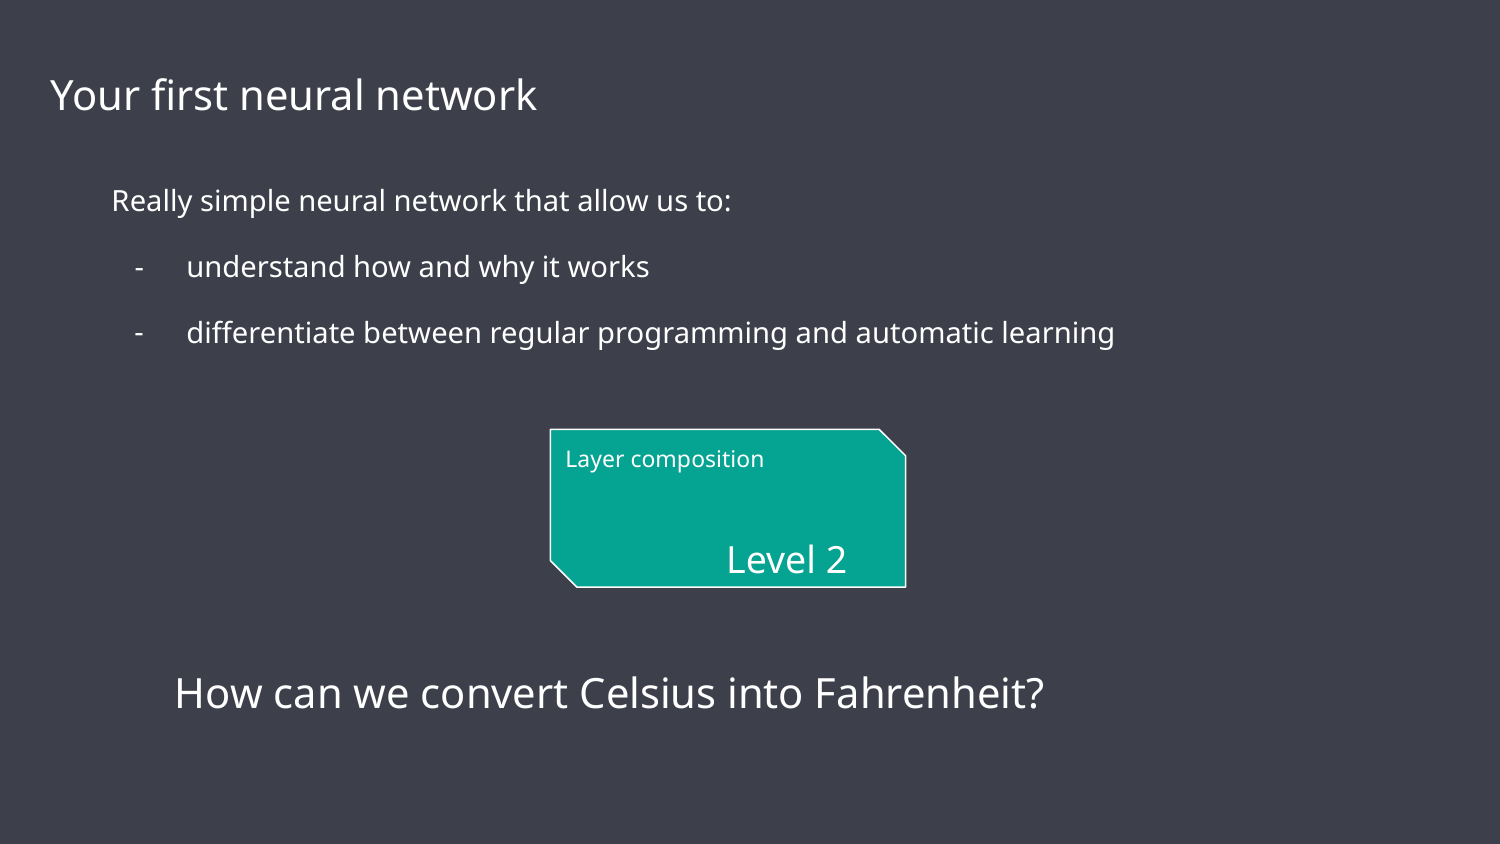

Your first neural network
Really simple neural network that allow us to:
understand how and why it works
differentiate between regular programming and automatic learning
Layer composition
Level 2
How can we convert Celsius into Fahrenheit?